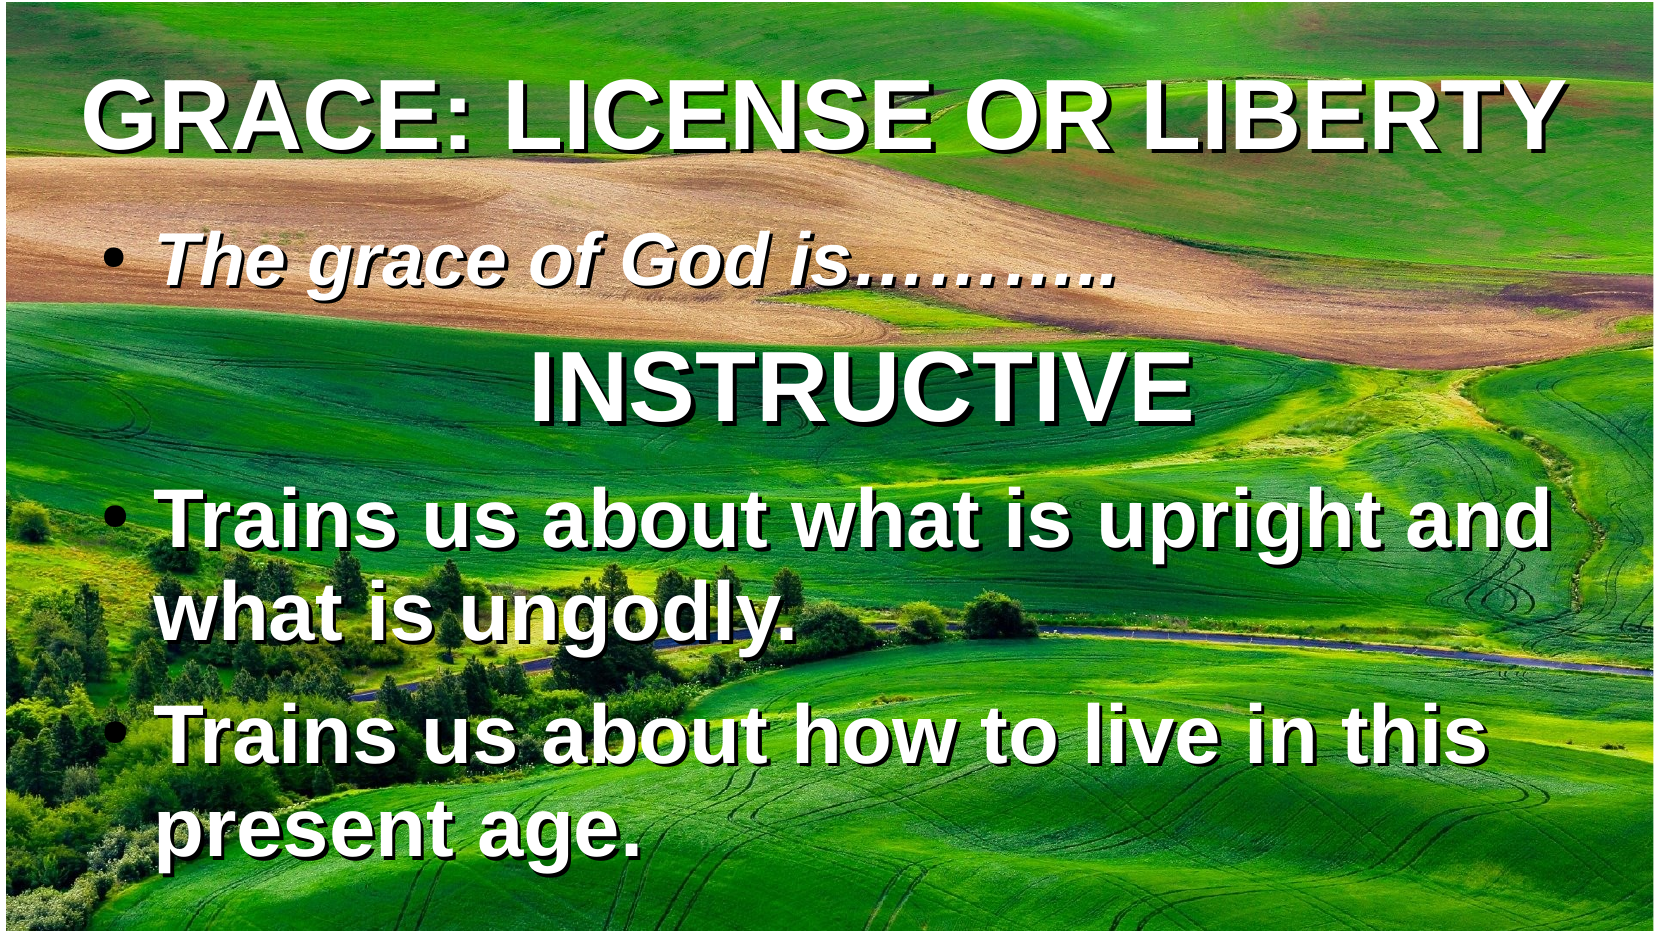

# GRACE: LICENSE OR LIBERTY
The grace of God is………..
INSTRUCTIVE
Trains us about what is upright and what is ungodly.
Trains us about how to live in this present age.